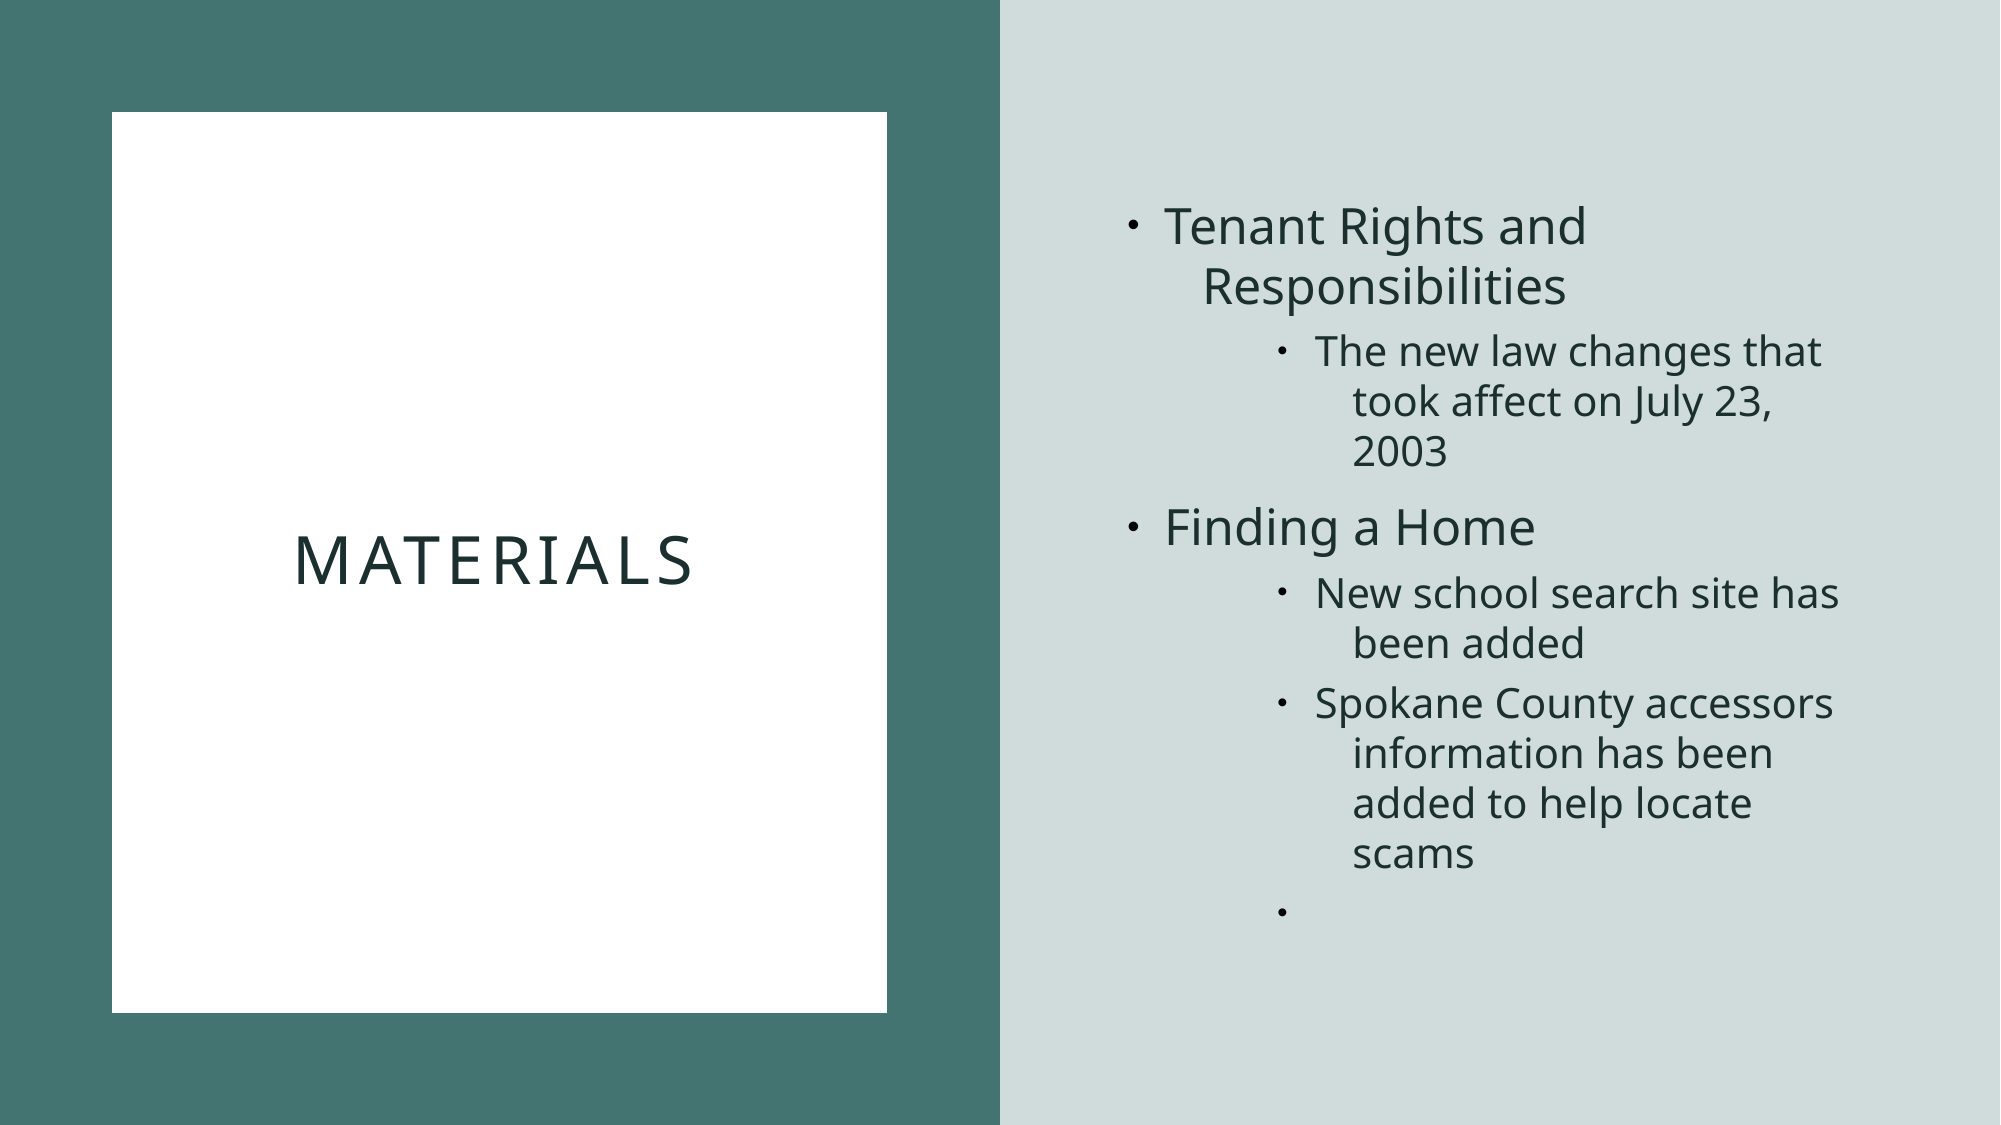

Tenant Rights and Responsibilities
The new law changes that took affect on July 23, 2003
Finding a Home
New school search site has been added
Spokane County accessors information has been added to help locate scams
# materials